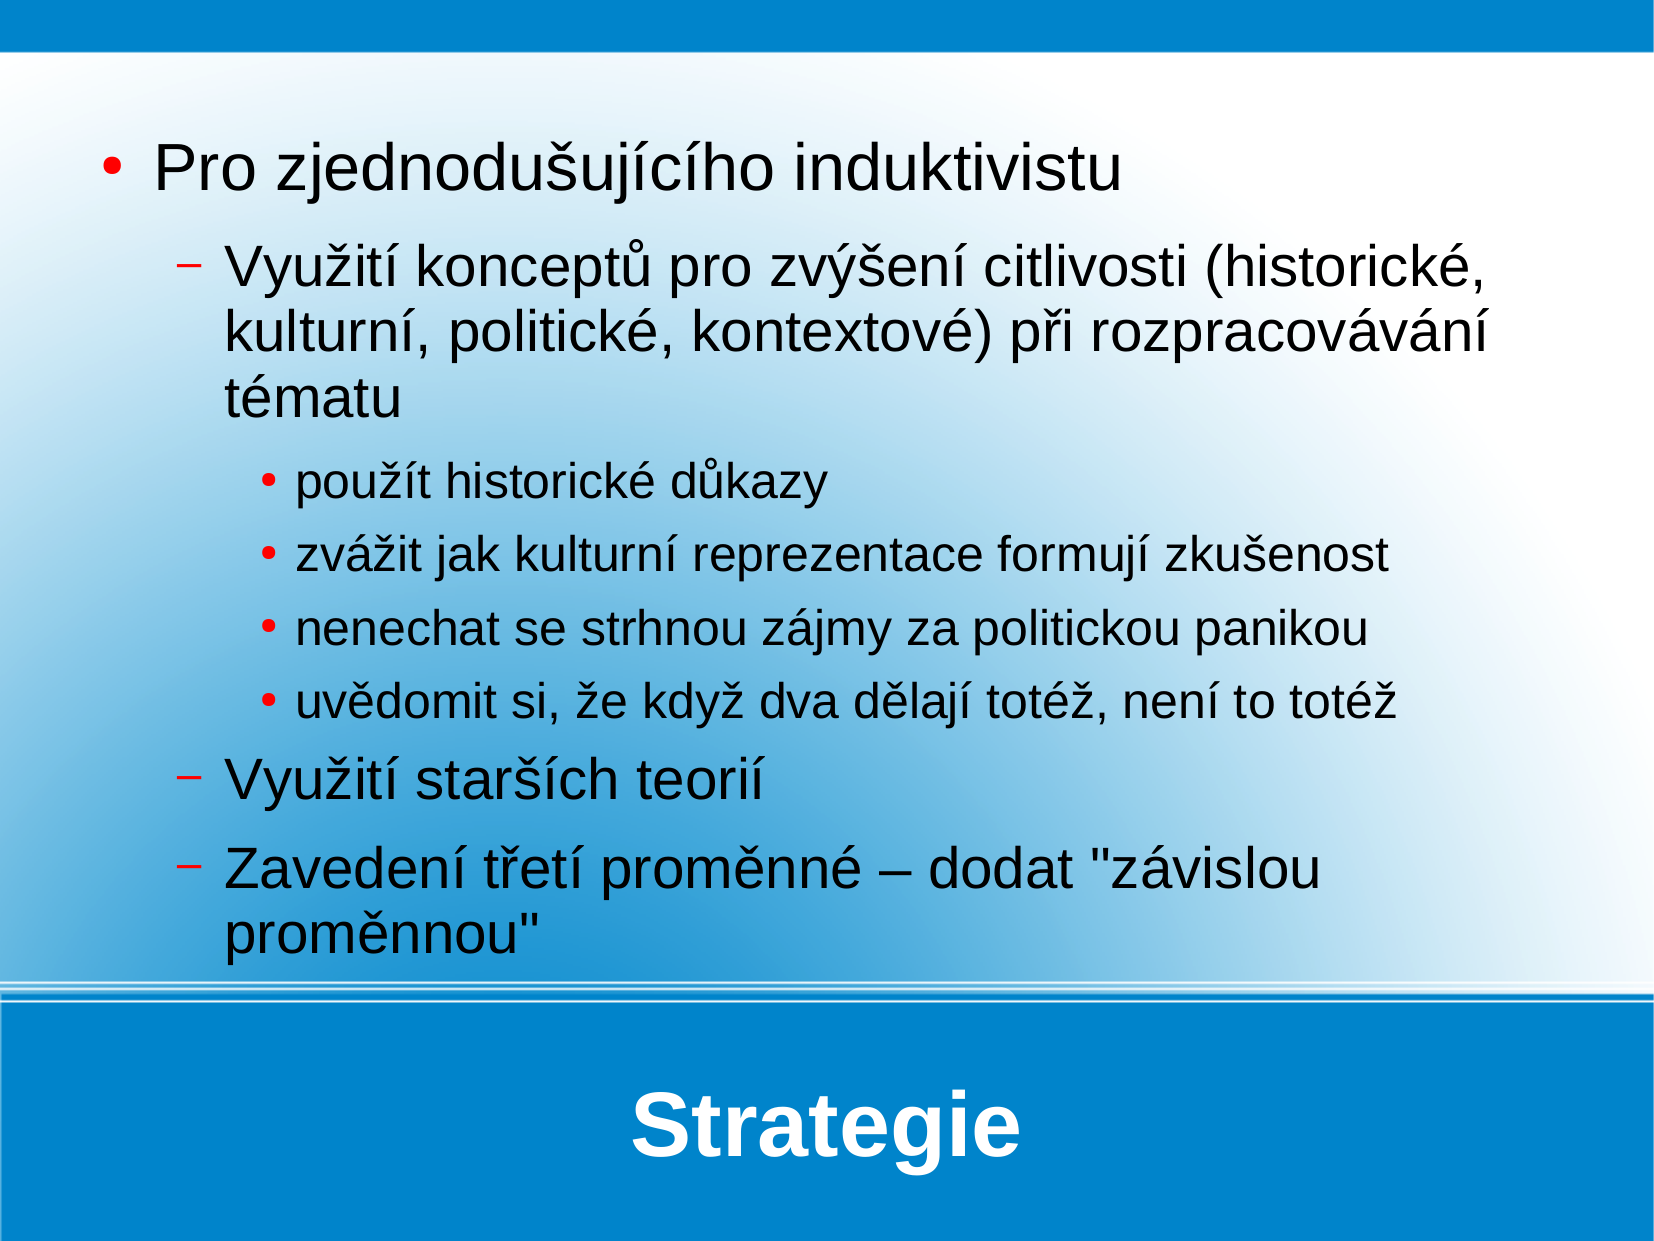

Pro zjednodušujícího induktivistu
Využití konceptů pro zvýšení citlivosti (historické, kulturní, politické, kontextové) při rozpracovávání tématu
použít historické důkazy
zvážit jak kulturní reprezentace formují zkušenost
nenechat se strhnou zájmy za politickou panikou
uvědomit si, že když dva dělají totéž, není to totéž
Využití starších teorií
Zavedení třetí proměnné – dodat "závislou proměnnou"
# Strategie